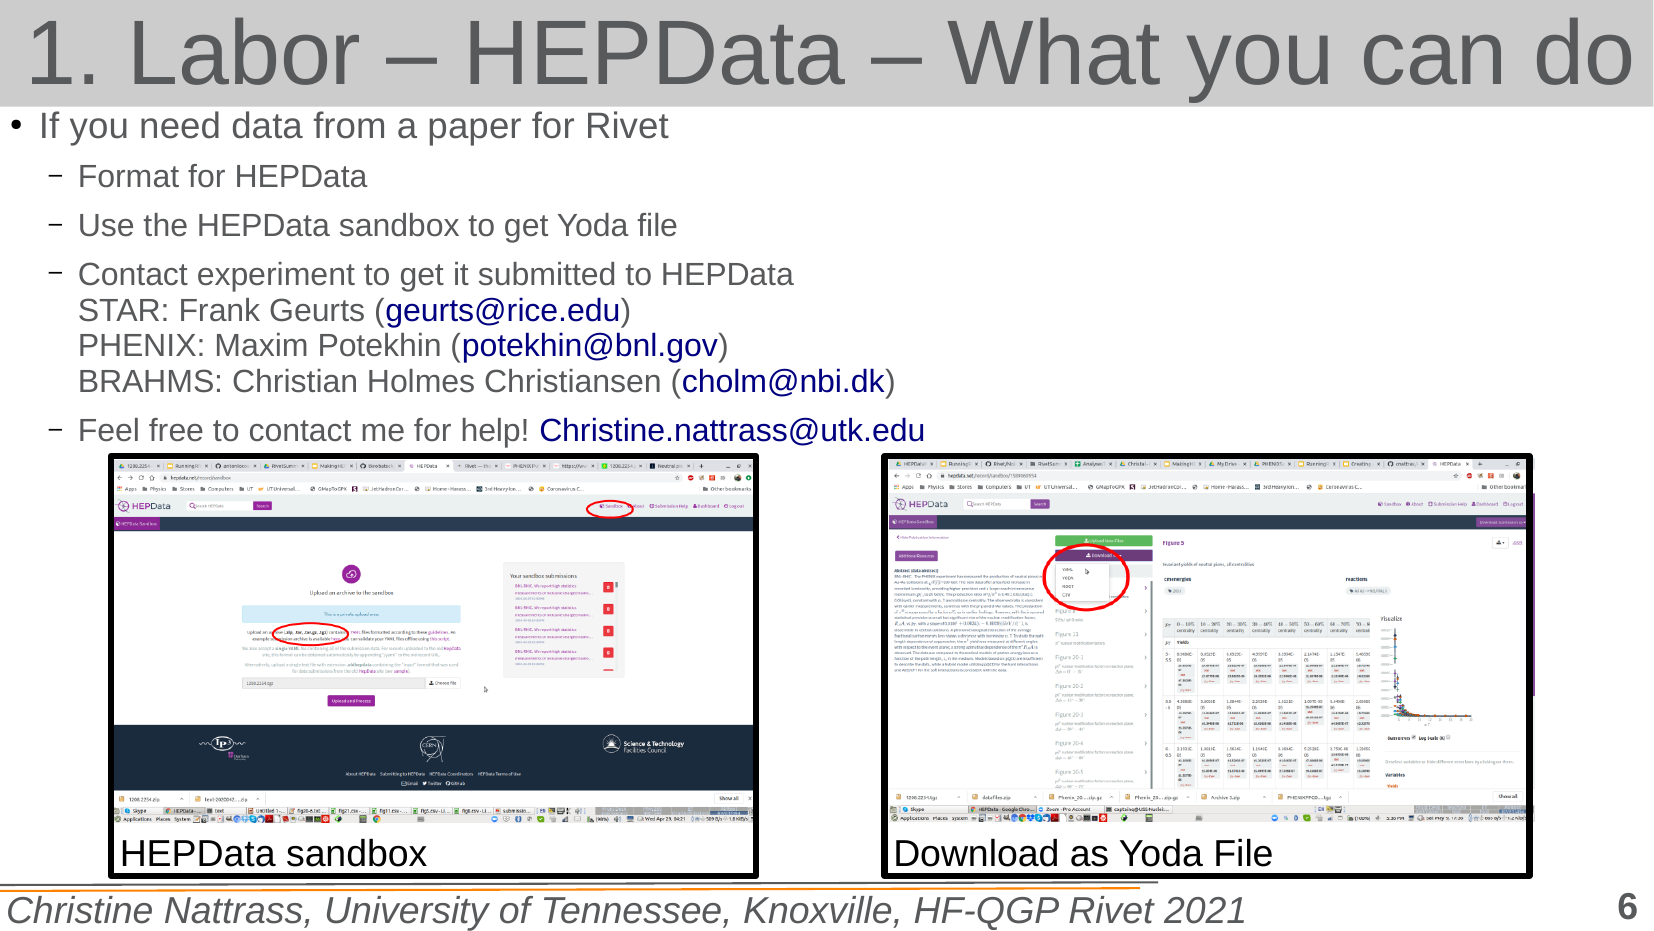

# 1. Labor – HEPData – What you can do
If you need data from a paper for Rivet
Format for HEPData
Use the HEPData sandbox to get Yoda file
Contact experiment to get it submitted to HEPData
STAR: Frank Geurts (geurts@rice.edu)
PHENIX: Maxim Potekhin (potekhin@bnl.gov)
BRAHMS: Christian Holmes Christiansen (cholm@nbi.dk)
Feel free to contact me for help! Christine.nattrass@utk.edu
HEPData sandbox
Download as Yoda File